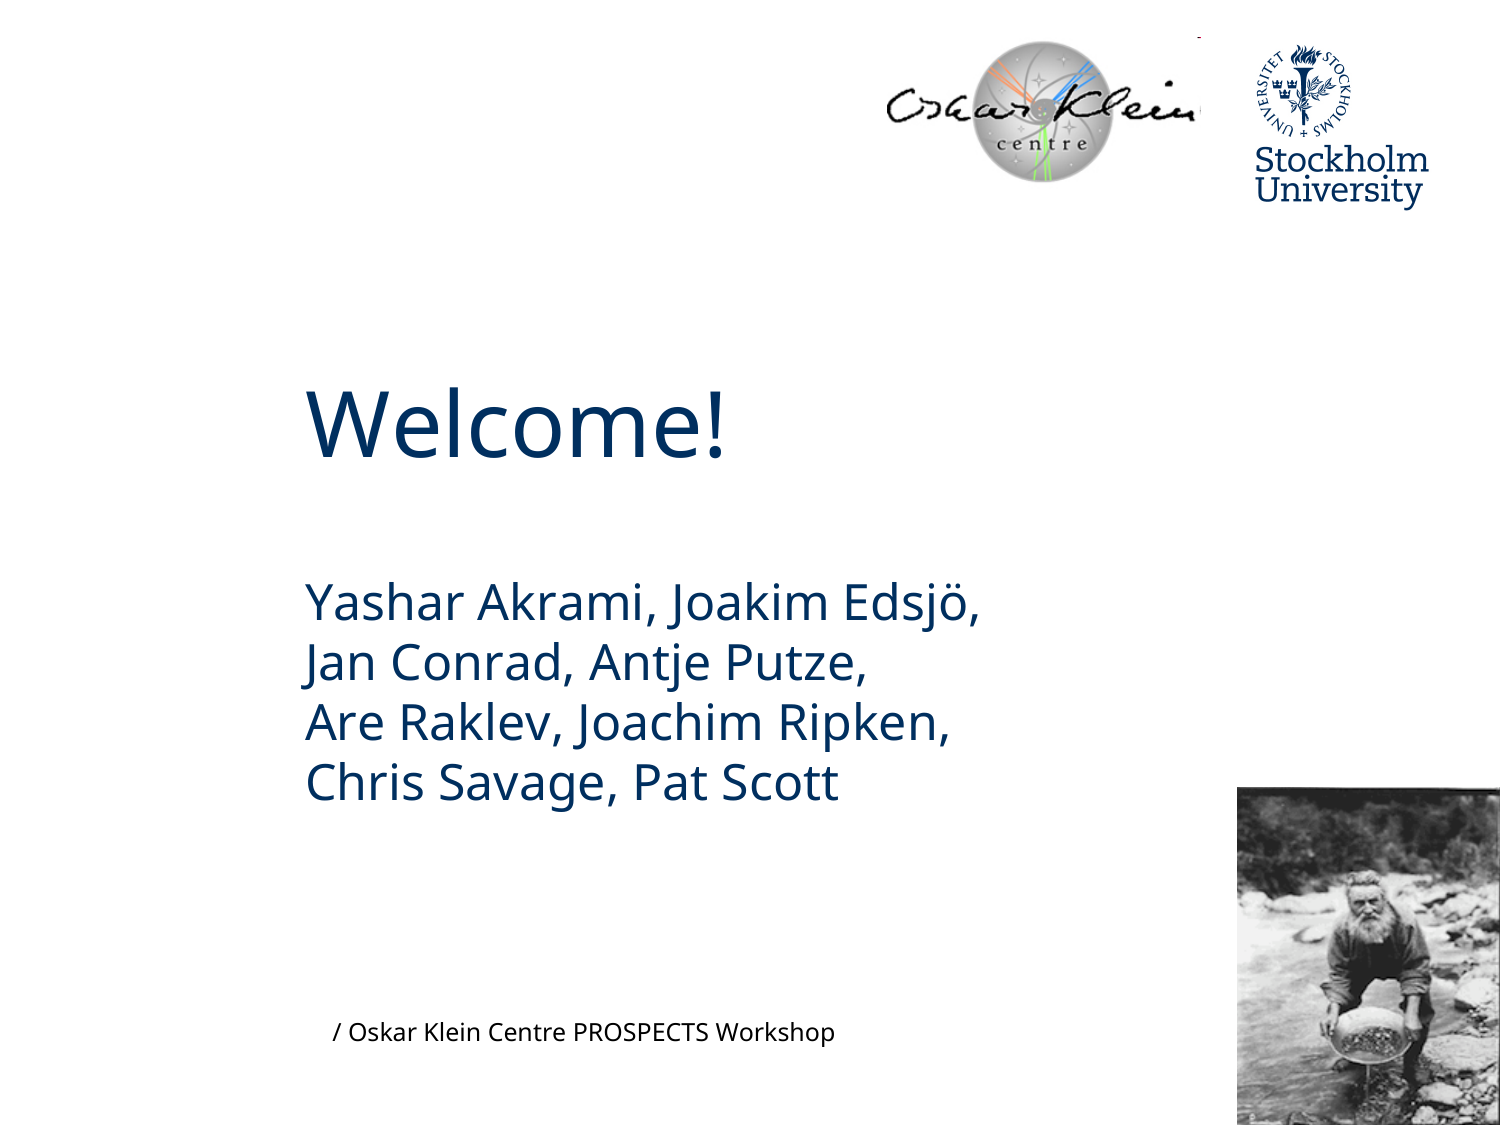

# Welcome!
Yashar Akrami, Joakim Edsjö,
Jan Conrad, Antje Putze,
Are Raklev, Joachim Ripken,
Chris Savage, Pat Scott
Oskar Klein Centre PROSPECTS Workshop